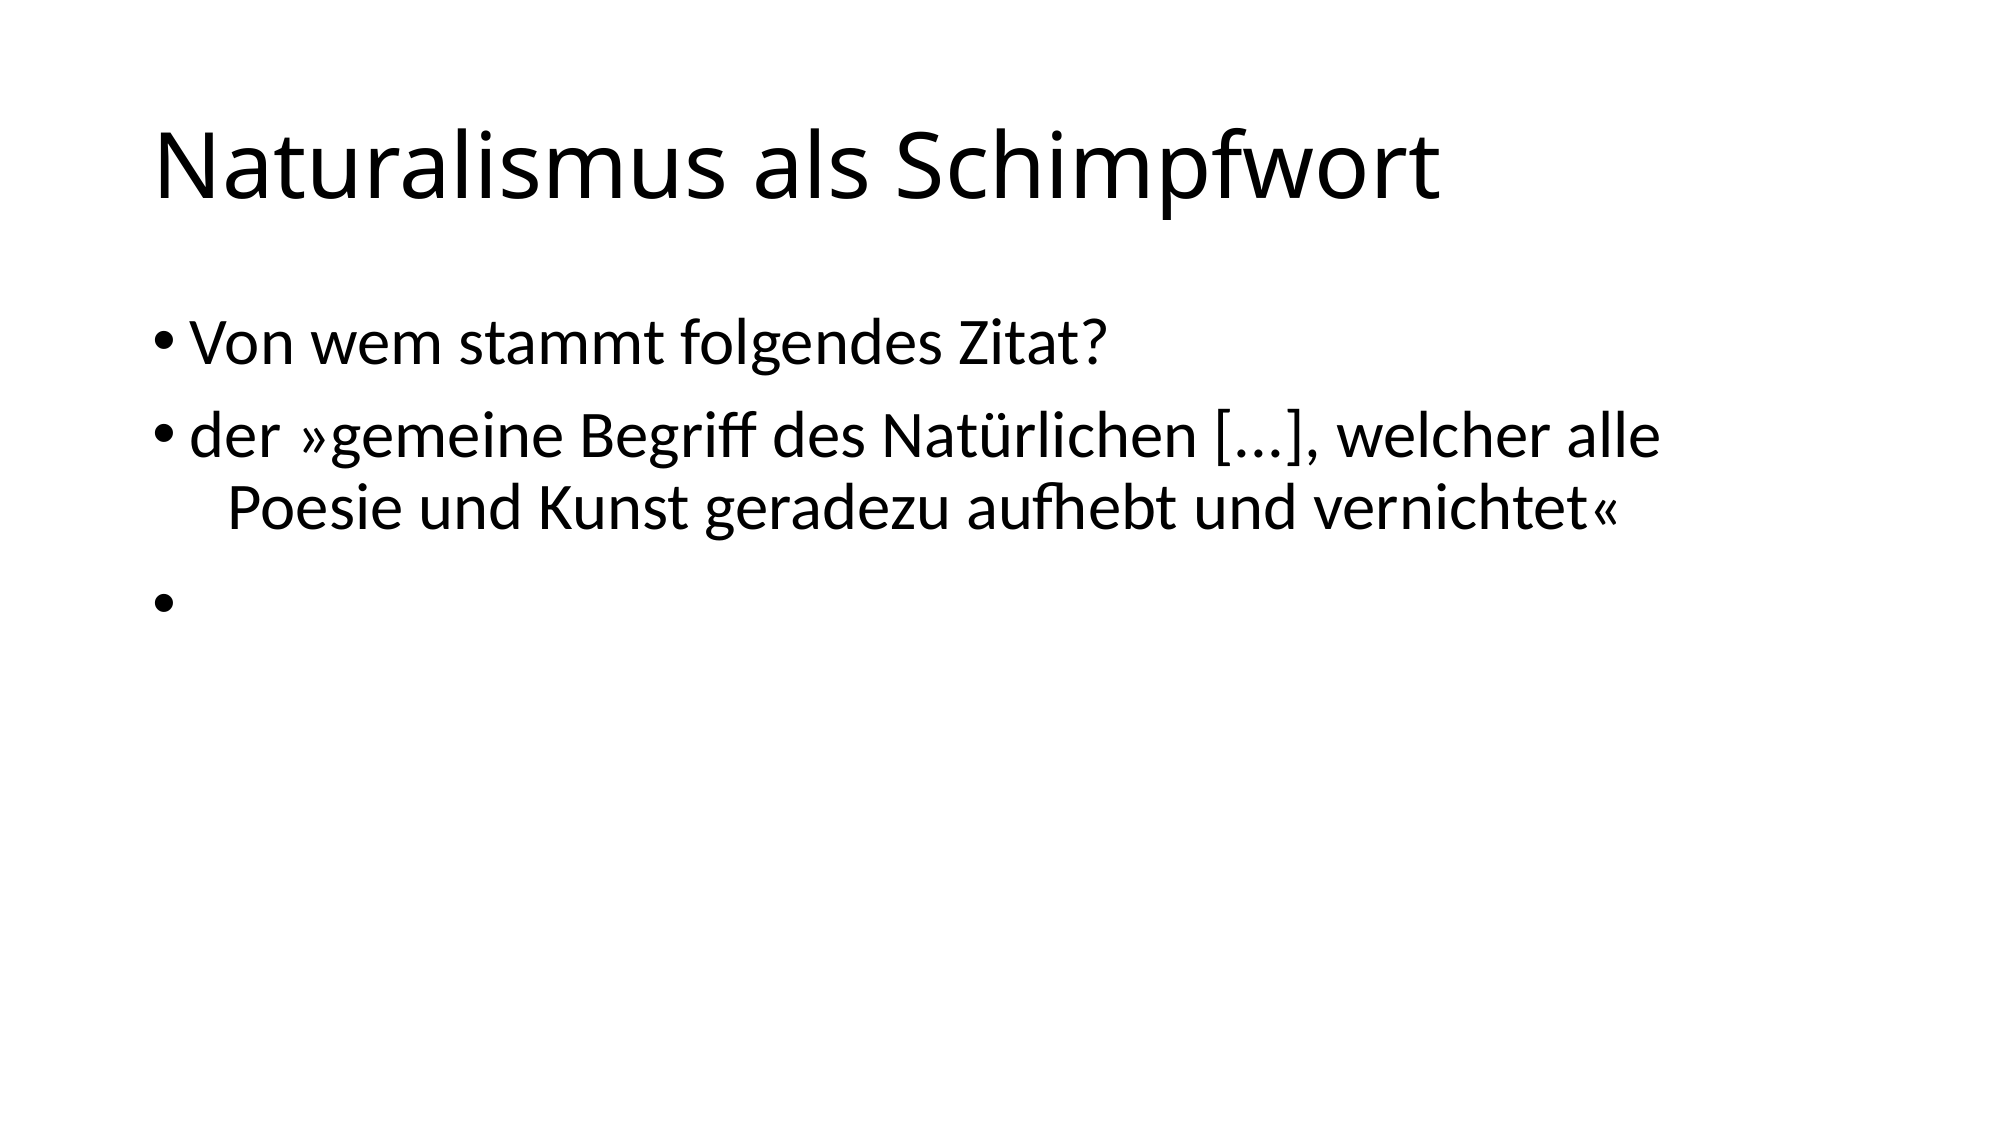

# Naturalismus als Schimpfwort
Von wem stammt folgendes Zitat?
der »gemeine Begriff des Natürlichen [...], welcher alle Poesie und Kunst geradezu aufhebt und vernichtet«